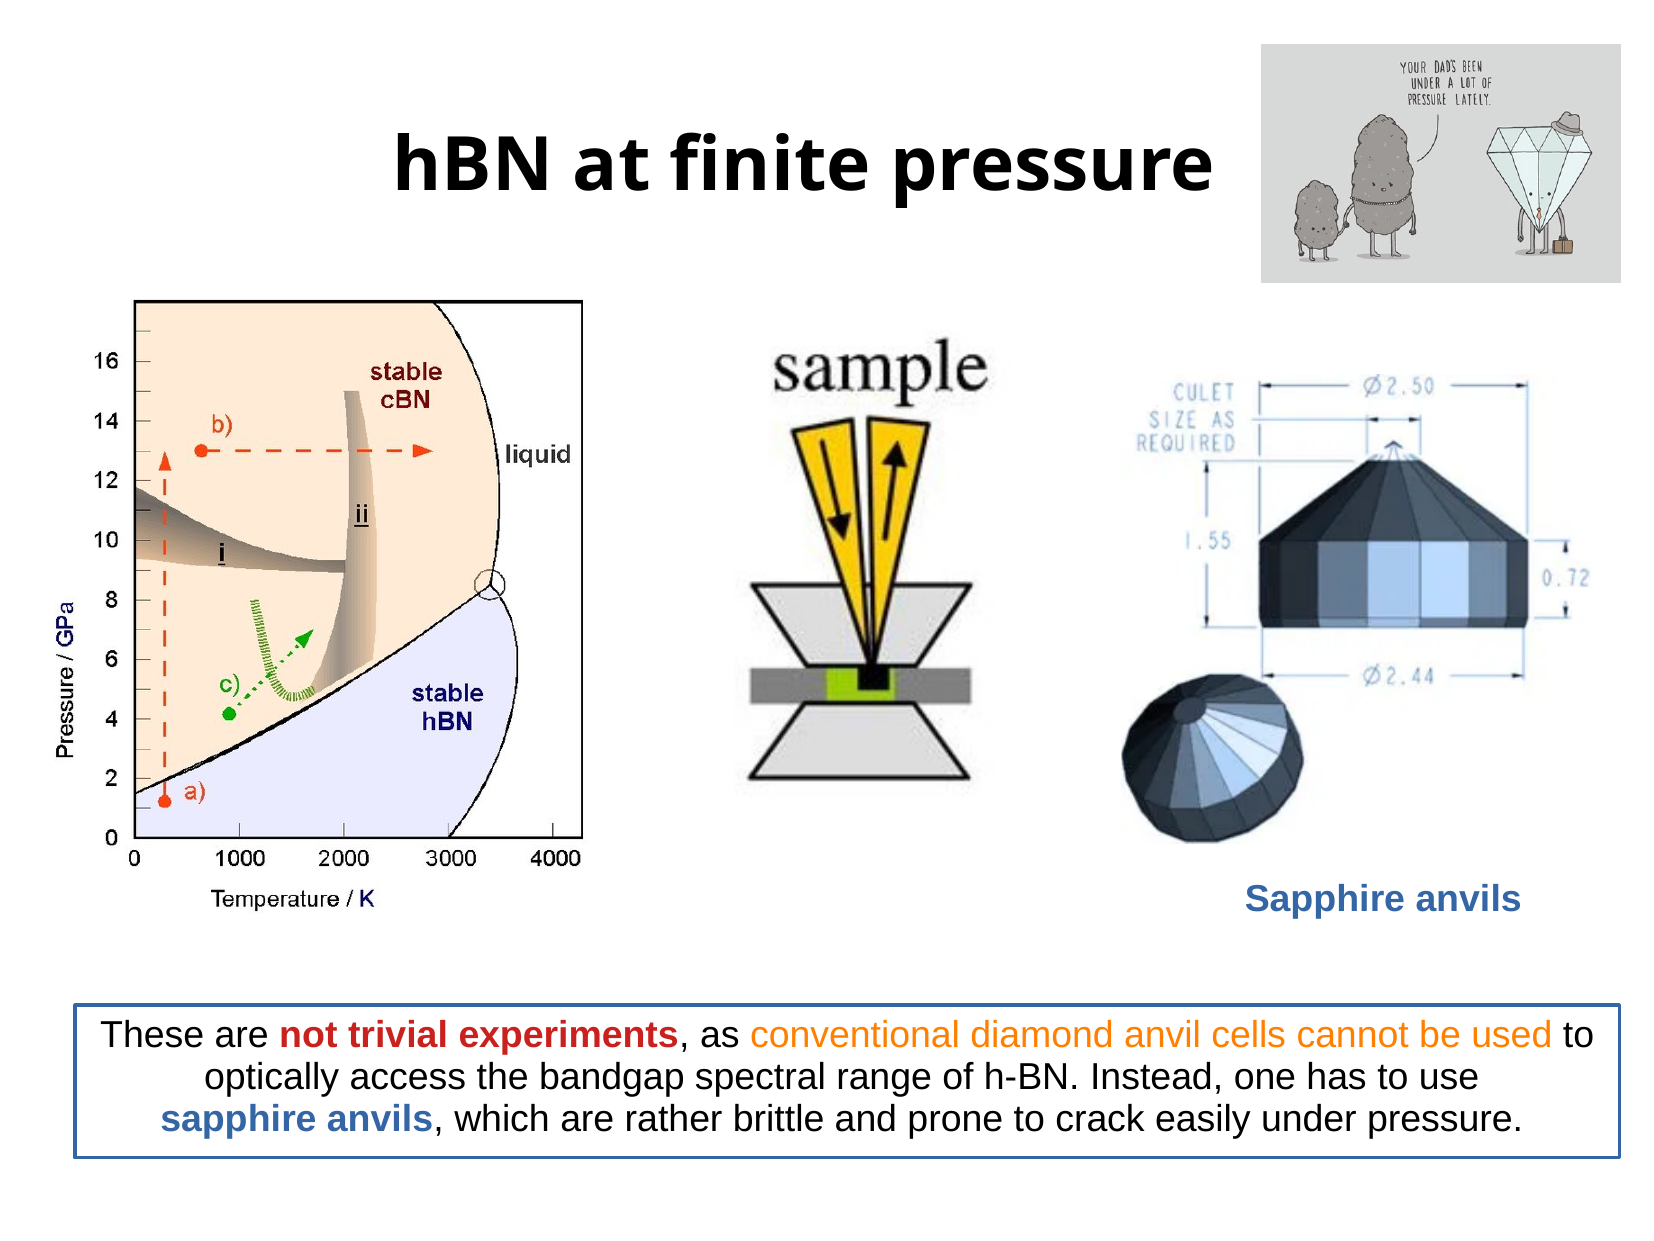

# hBN at finite pressure
Sapphire anvils
These are not trivial experiments, as conventional diamond anvil cells cannot be used to optically access the bandgap spectral range of h-BN. Instead, one has to use
sapphire anvils, which are rather brittle and prone to crack easily under pressure.